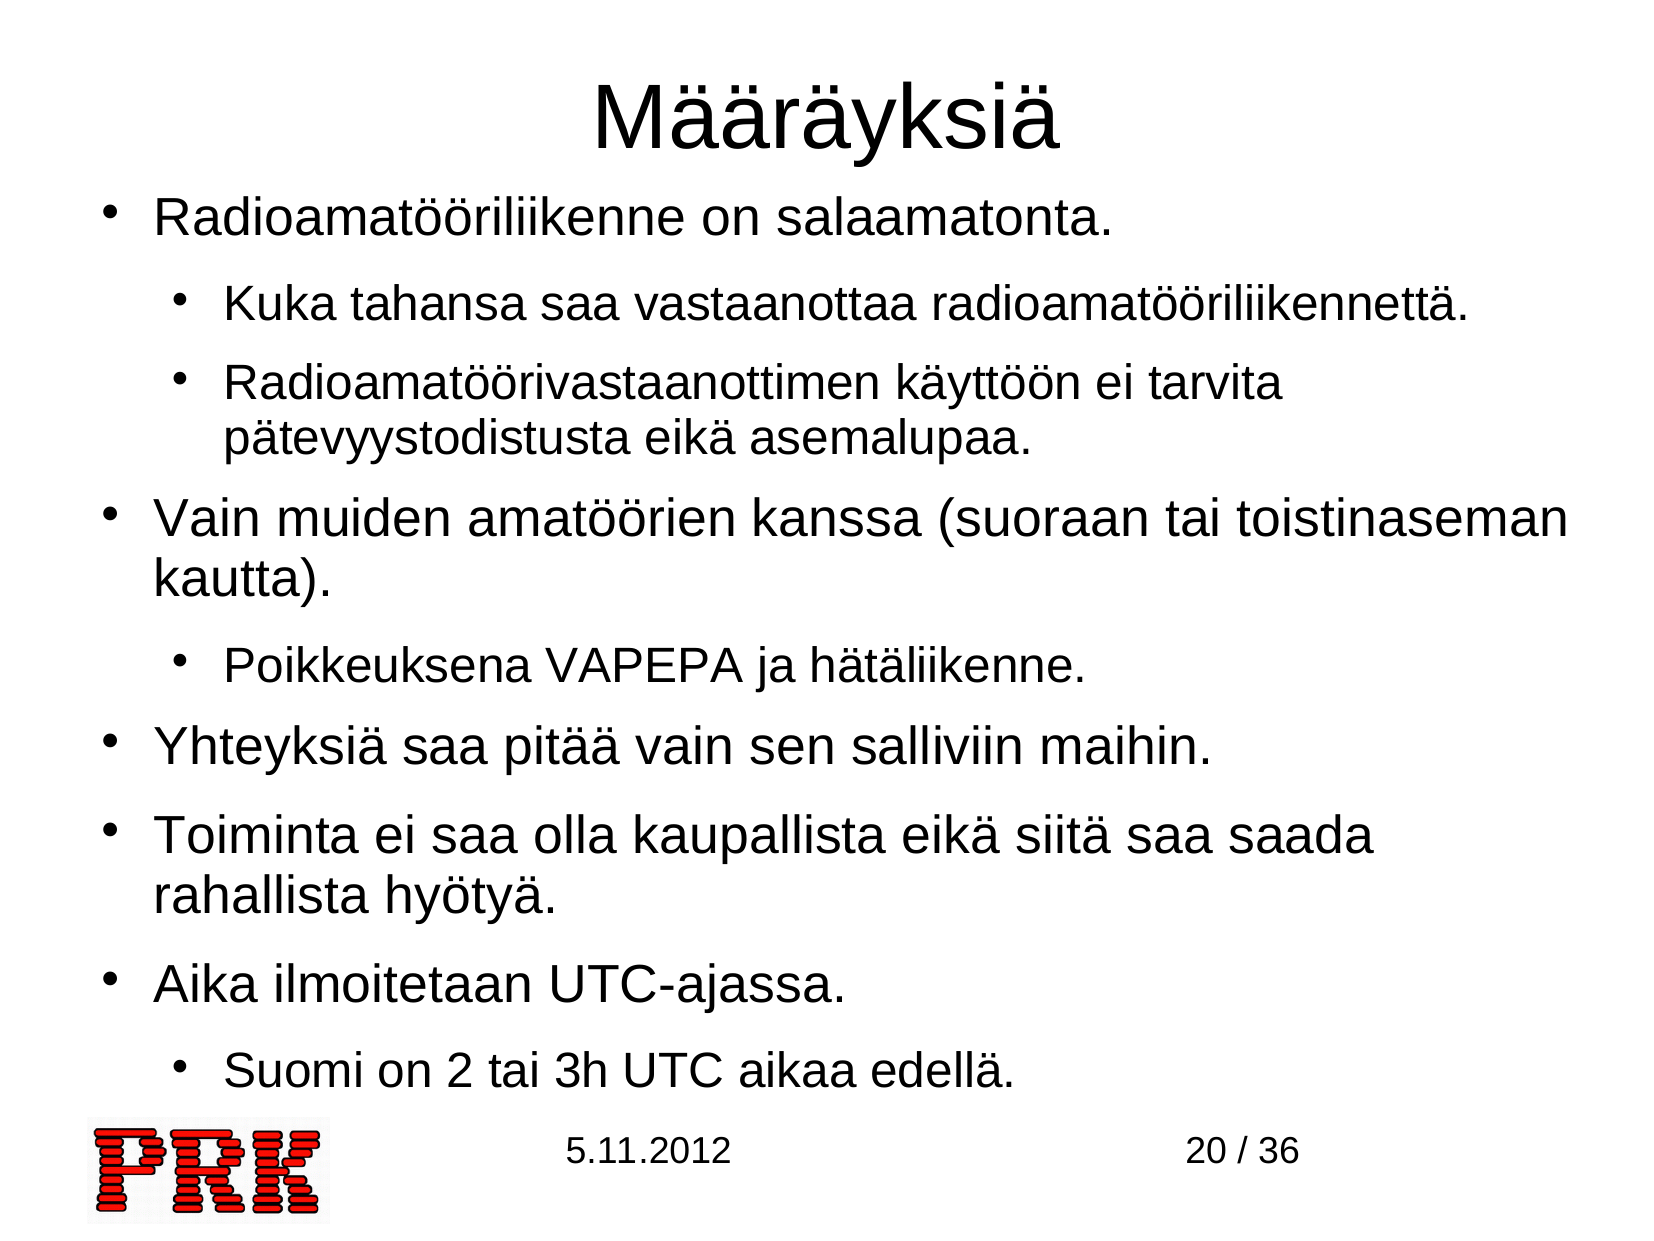

# Määräyksiä
Radioamatööriliikenne on salaamatonta.
Kuka tahansa saa vastaanottaa radioamatööriliikennettä.
Radioamatöörivastaanottimen käyttöön ei tarvita pätevyystodistusta eikä asemalupaa.
Vain muiden amatöörien kanssa (suoraan tai toistinaseman kautta).
Poikkeuksena VAPEPA ja hätäliikenne.
Yhteyksiä saa pitää vain sen salliviin maihin.
Toiminta ei saa olla kaupallista eikä siitä saa saada rahallista hyötyä.
Aika ilmoitetaan UTC-ajassa.
Suomi on 2 tai 3h UTC aikaa edellä.
20